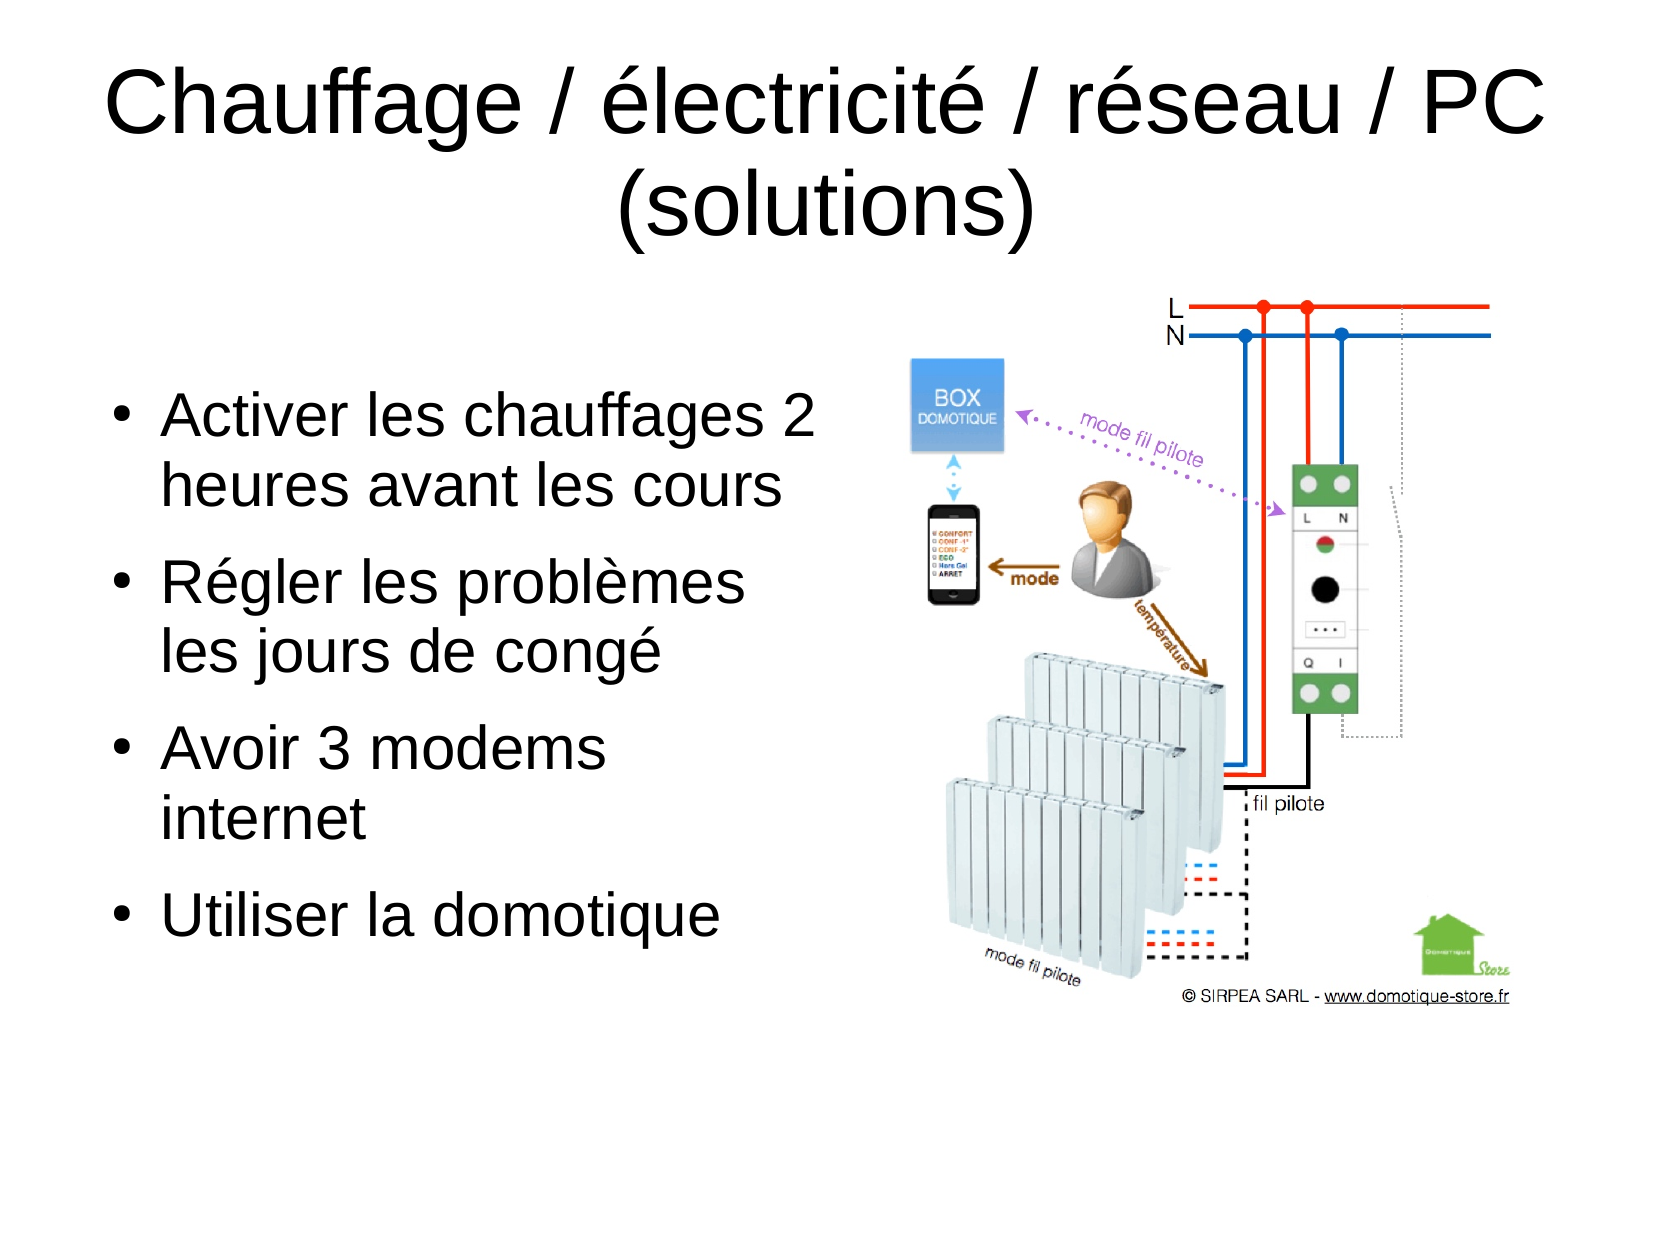

# Chauffage / électricité / réseau / PC (solutions)
Activer les chauffages 2 heures avant les cours
Régler les problèmes les jours de congé
Avoir 3 modems internet
Utiliser la domotique